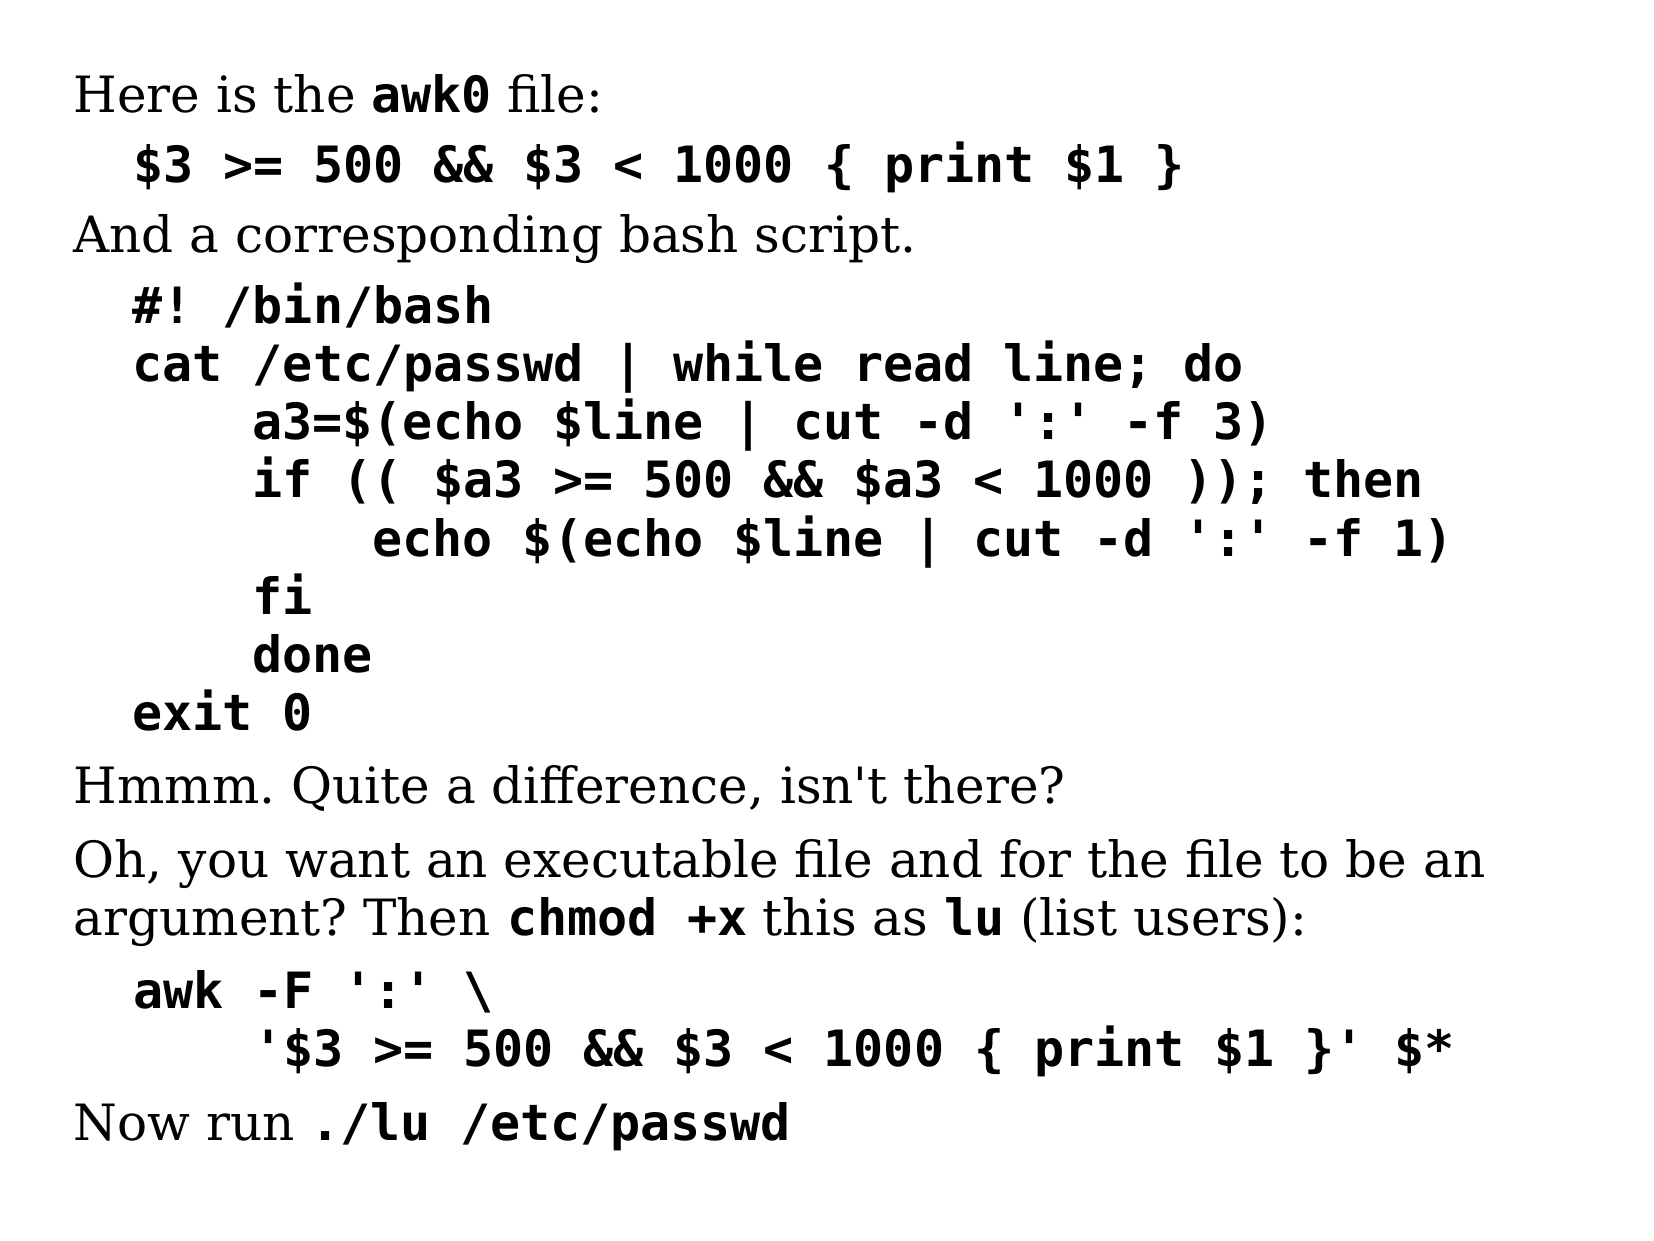

Here is the awk0 file:
$3 >= 500 && $3 < 1000 { print $1 }
And a corresponding bash script.
#! /bin/bash
cat /etc/passwd | while read line; do
 a3=$(echo $line | cut -d ':' -f 3)
 if (( $a3 >= 500 && $a3 < 1000 )); then
 echo $(echo $line | cut -d ':' -f 1)
 fi
 done
exit 0
Hmmm. Quite a difference, isn't there?
Oh, you want an executable file and for the file to be an argument? Then chmod +x this as lu (list users):
awk -F ':' \
 '$3 >= 500 && $3 < 1000 { print $1 }' $*
Now run ./lu /etc/passwd